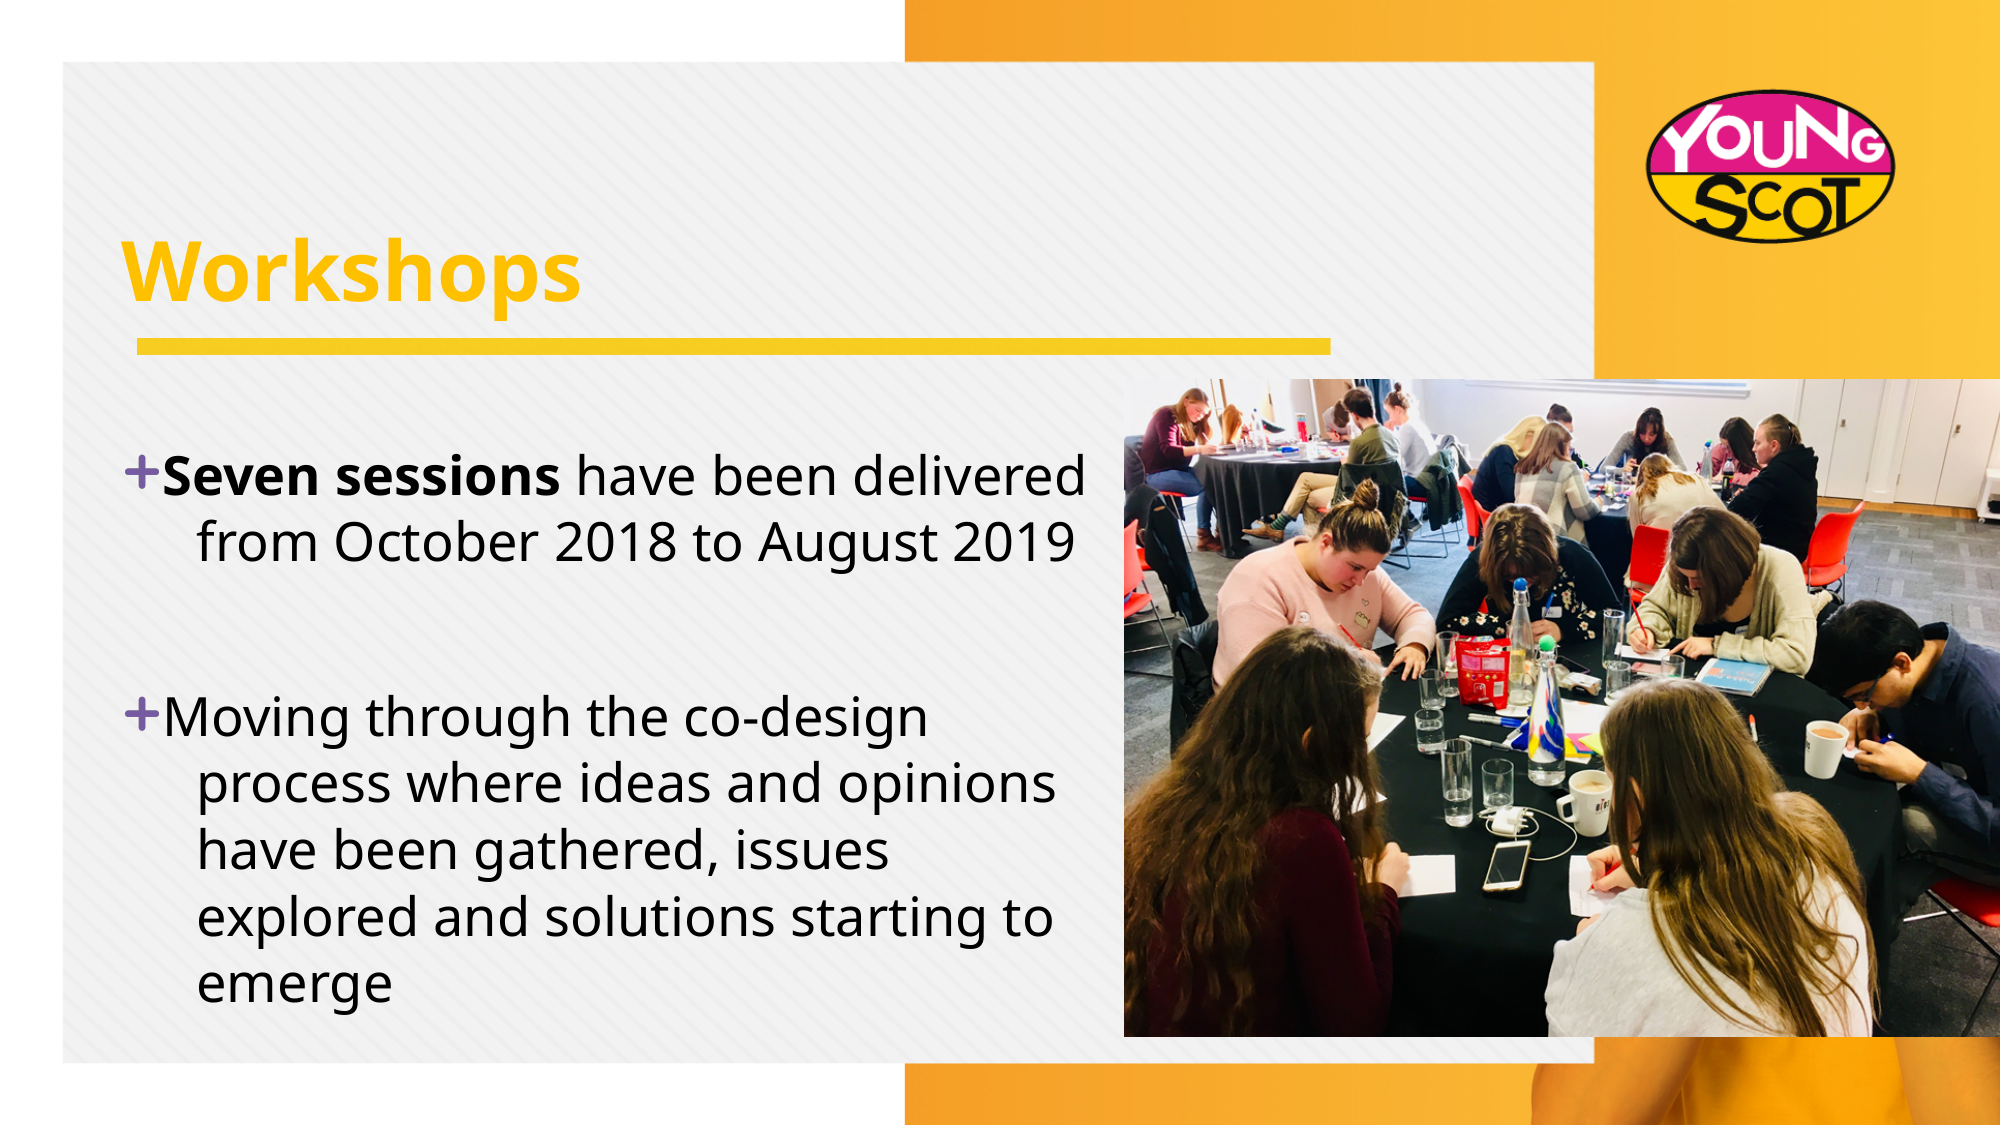

# Workshops
Seven sessions have been delivered from October 2018 to August 2019
Moving through the co-design process where ideas and opinions have been gathered, issues explored and solutions starting to emerge